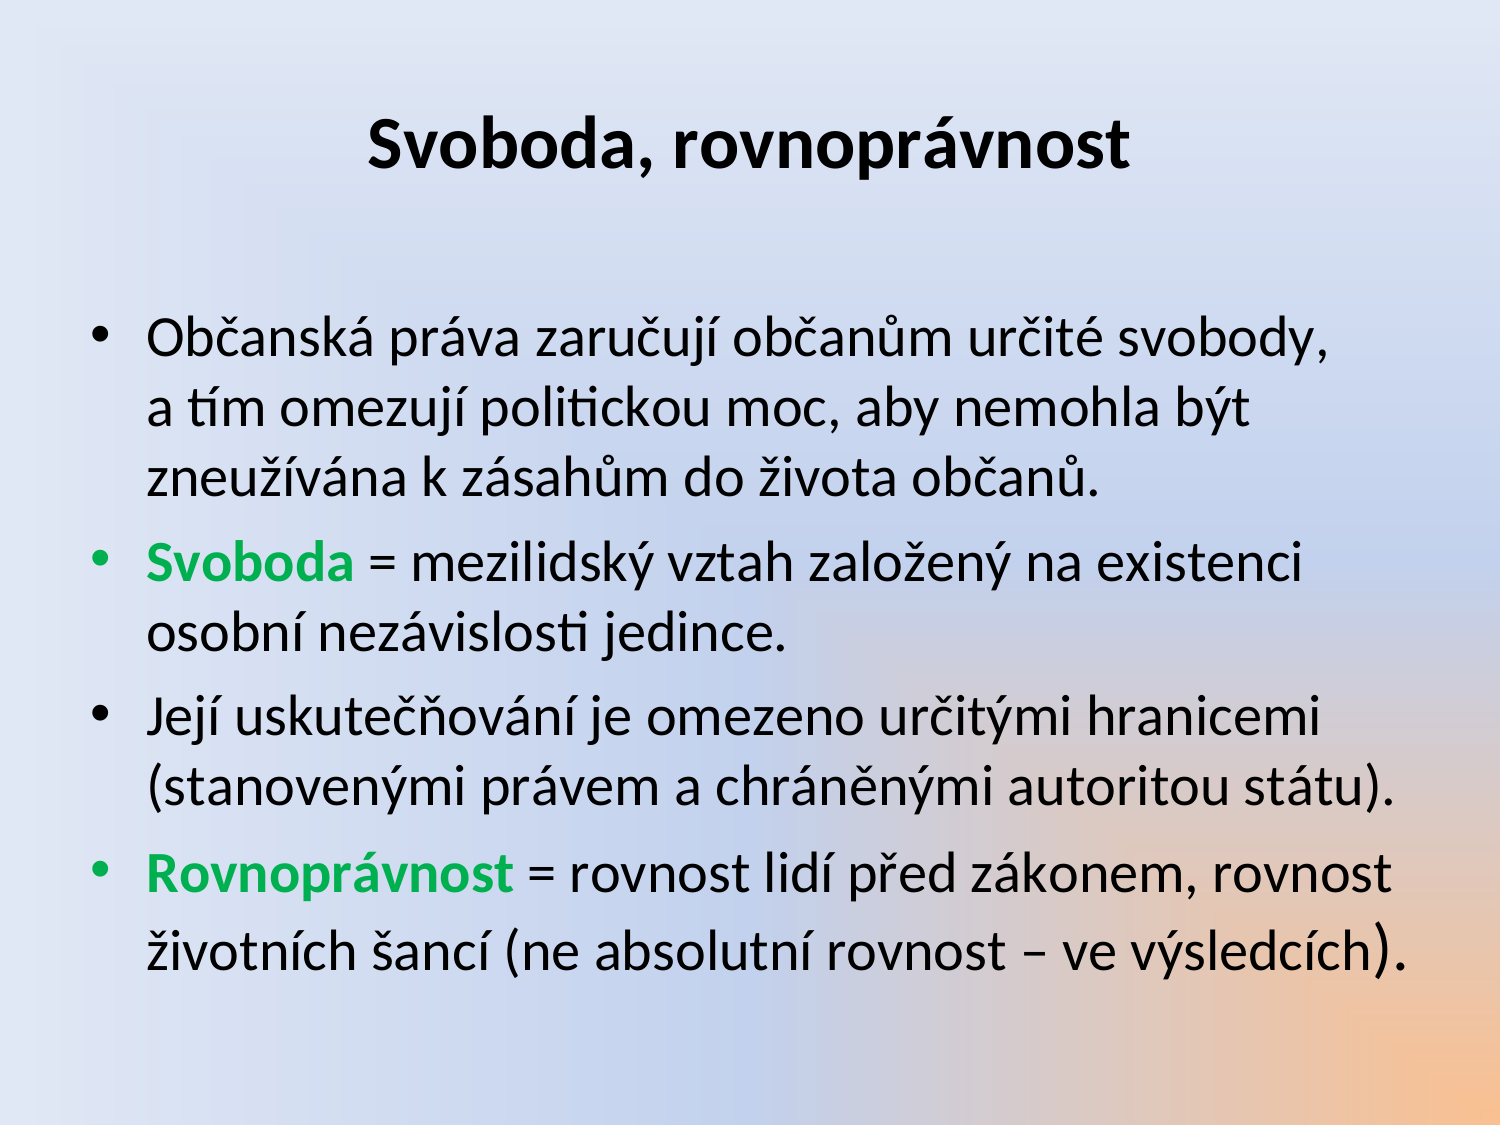

# Svoboda, rovnoprávnost
Občanská práva zaručují občanům určité svobody,
a tím omezují politickou moc, aby nemohla být zneužívána k zásahům do života občanů.
Svoboda = mezilidský vztah založený na existenci osobní nezávislosti jedince.
Její uskutečňování je omezeno určitými hranicemi (stanovenými právem a chráněnými autoritou státu).
Rovnoprávnost = rovnost lidí před zákonem, rovnost životních šancí (ne absolutní rovnost – ve výsledcích).